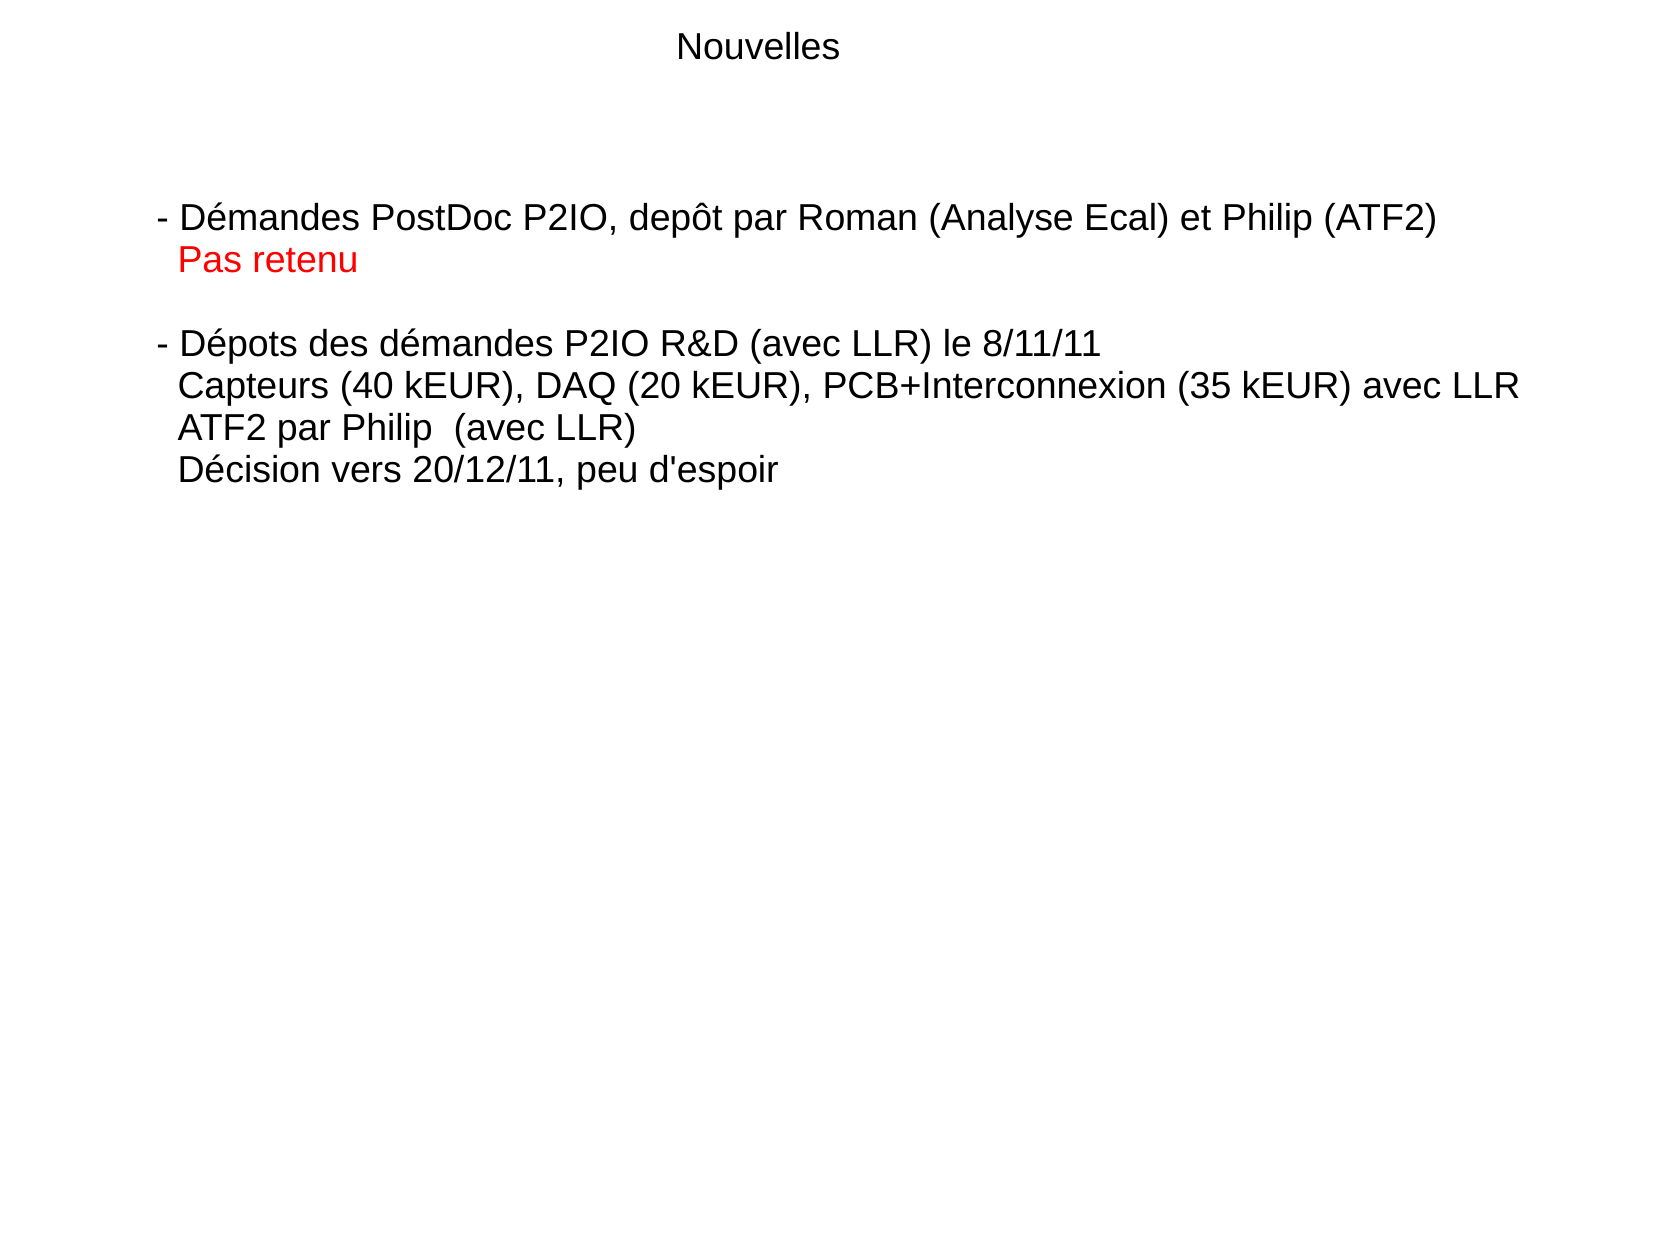

Nouvelles
- Démandes PostDoc P2IO, depôt par Roman (Analyse Ecal) et Philip (ATF2)
 Pas retenu
- Dépots des démandes P2IO R&D (avec LLR) le 8/11/11
 Capteurs (40 kEUR), DAQ (20 kEUR), PCB+Interconnexion (35 kEUR) avec LLR
 ATF2 par Philip (avec LLR)
 Décision vers 20/12/11, peu d'espoir